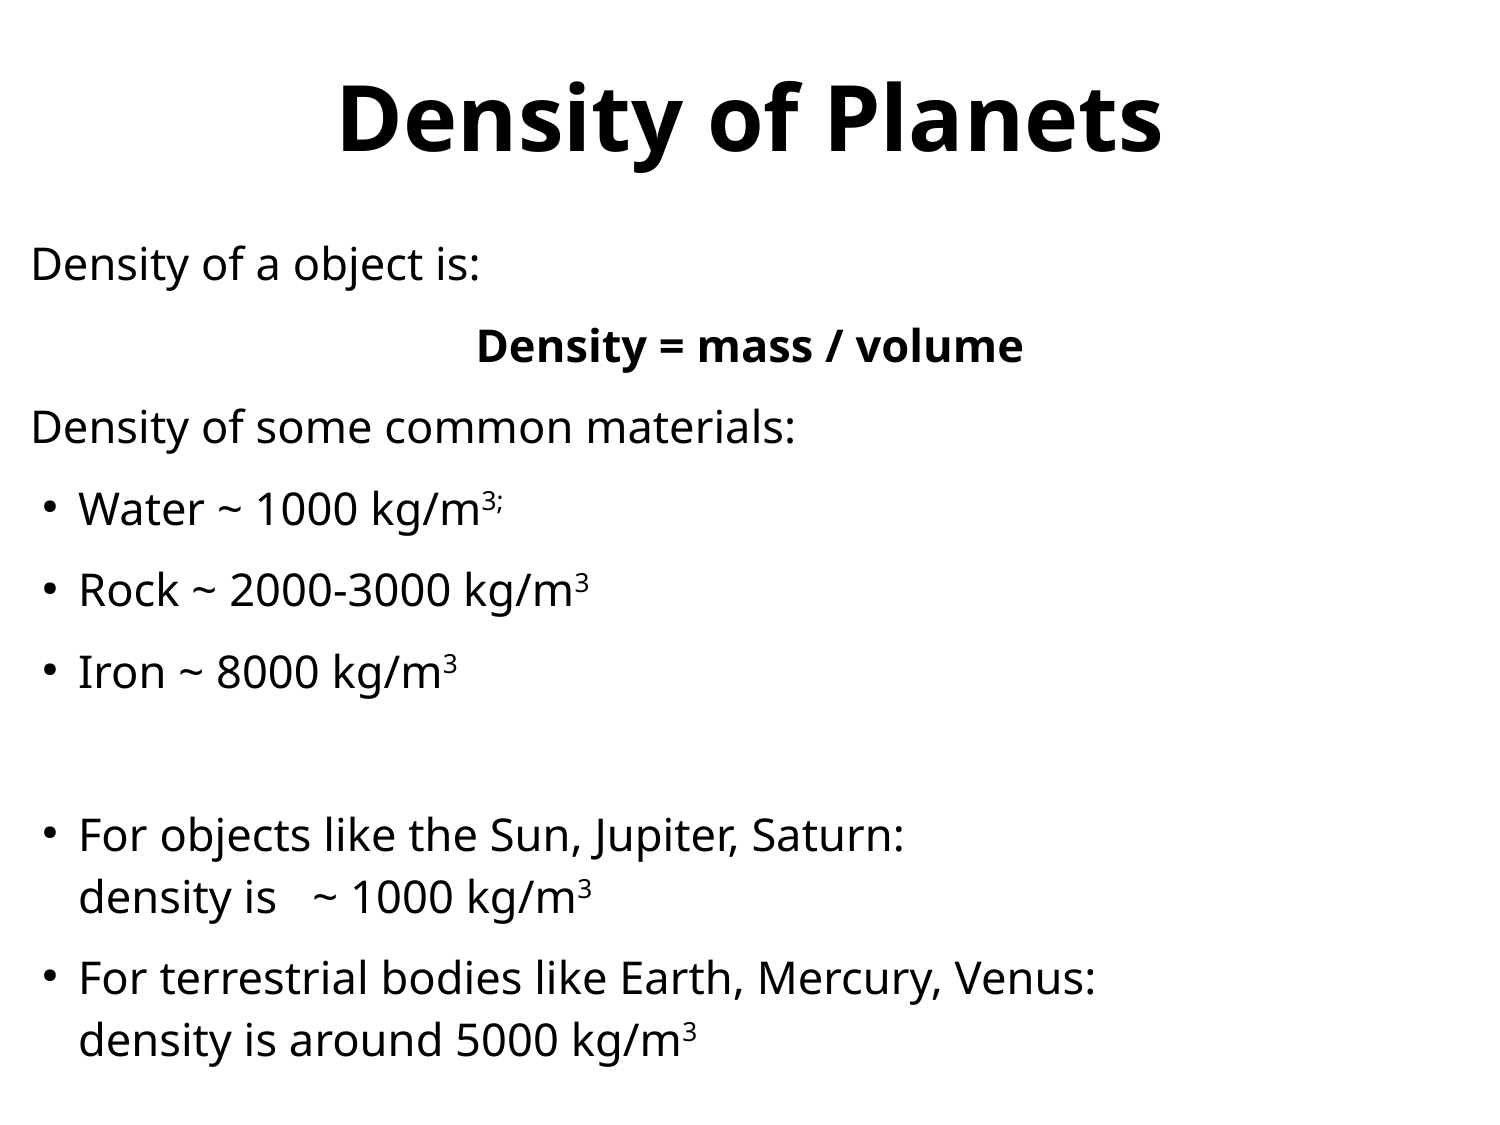

# Density of Planets
Density of a object is:
Density = mass / volume
Density of some common materials:
Water ~ 1000 kg/m3;
Rock ~ 2000-3000 kg/m3
Iron ~ 8000 kg/m3
For objects like the Sun, Jupiter, Saturn:
density is ~ 1000 kg/m3
For terrestrial bodies like Earth, Mercury, Venus:
density is around 5000 kg/m3